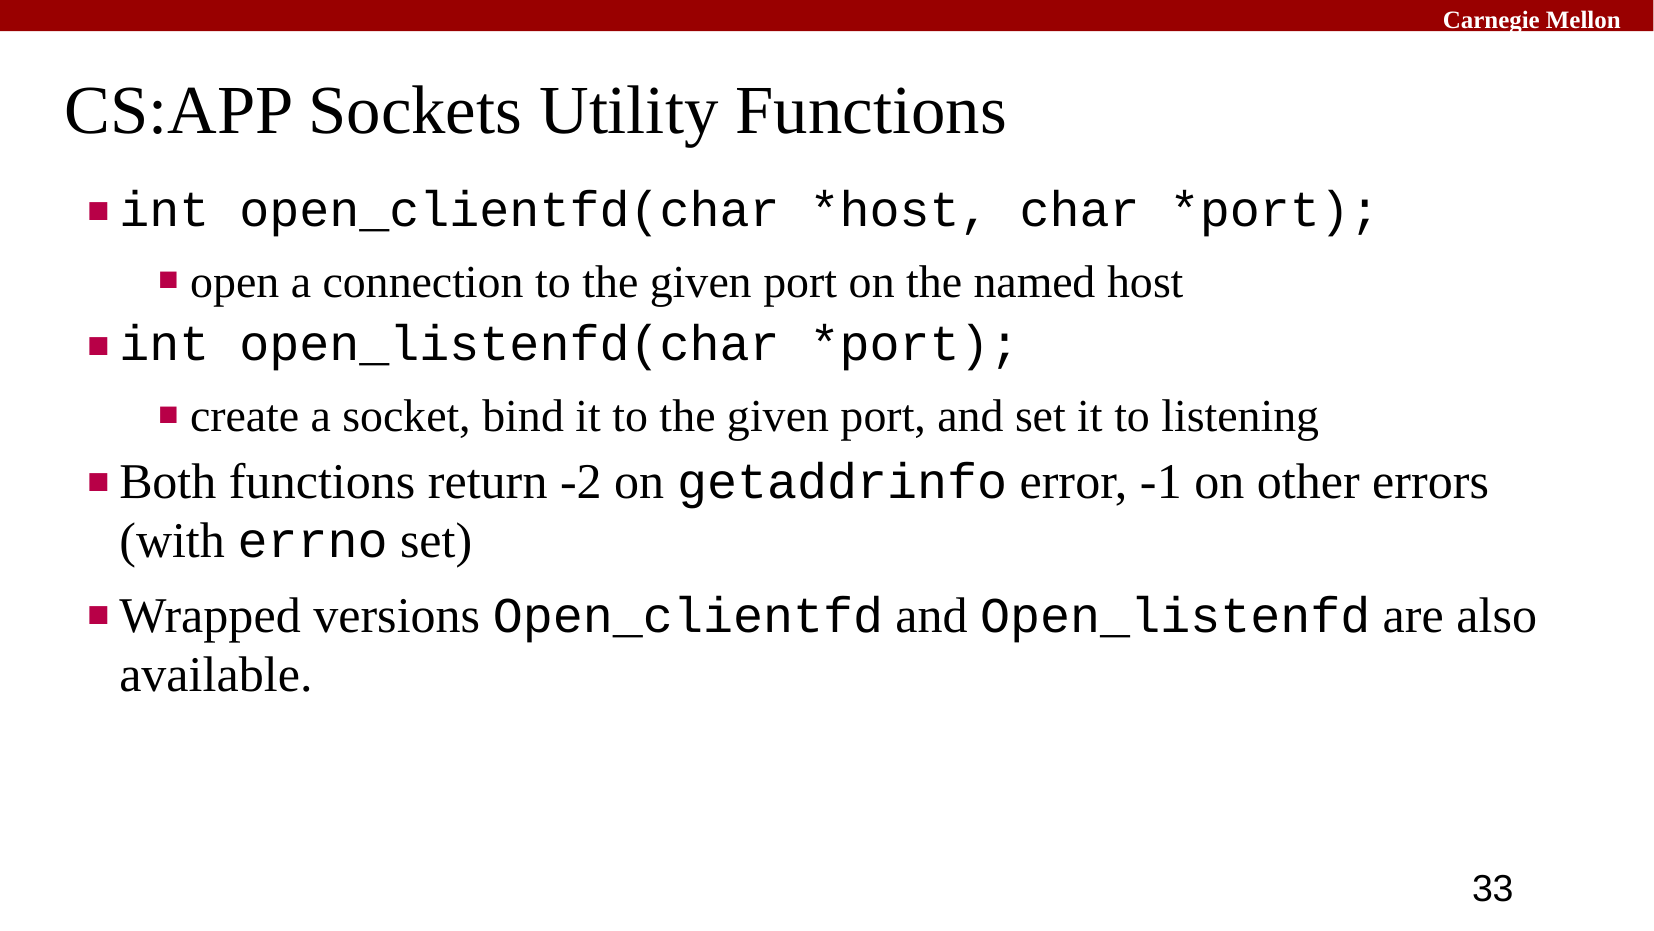

# CS:APP Sockets Utility Functions
int open_clientfd(char *host, char *port);
open a connection to the given port on the named host
int open_listenfd(char *port);
create a socket, bind it to the given port, and set it to listening
Both functions return -2 on getaddrinfo error, -1 on other errors (with errno set)
Wrapped versions Open_clientfd and Open_listenfd are also available.